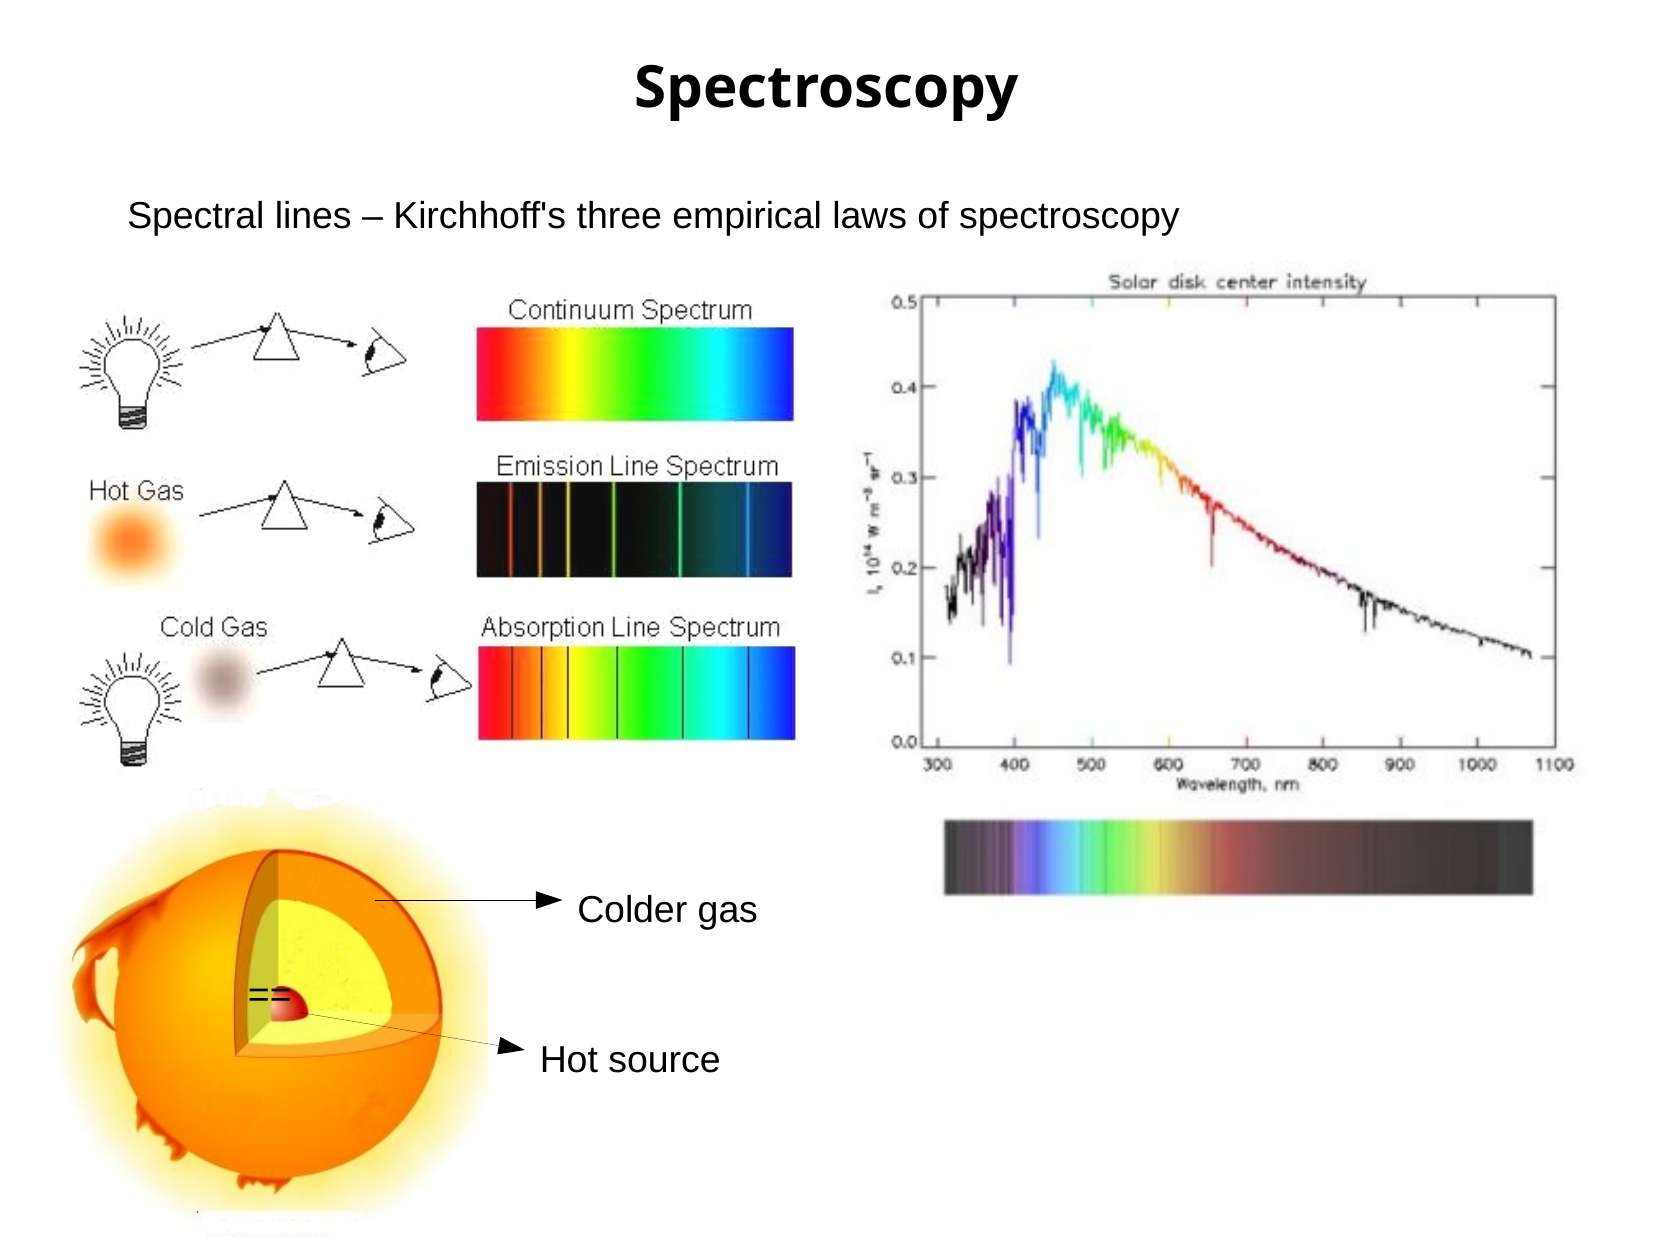

Spectroscopy
Spectral lines – Kirchhoff's three empirical laws of spectroscopy
==
Colder gas
Hot source